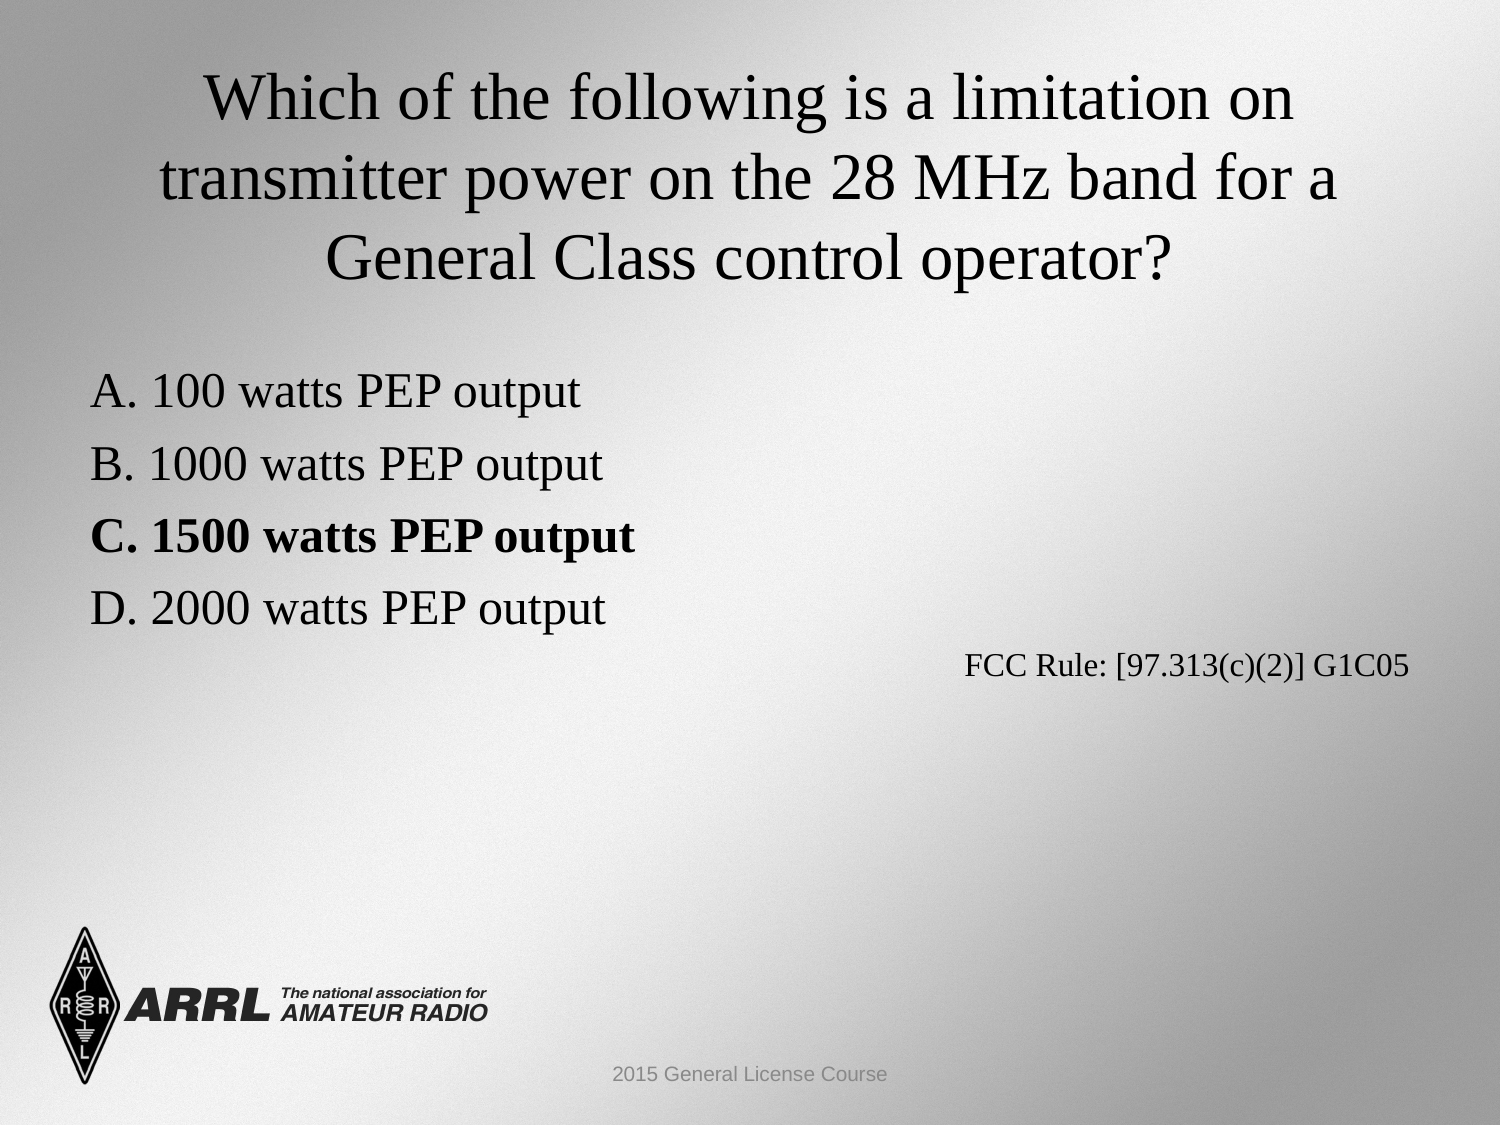

# Which of the following is a limitation on transmitter power on the 28 MHz band for a General Class control operator?
A. 100 watts PEP output
B. 1000 watts PEP output
C. 1500 watts PEP output
D. 2000 watts PEP output
FCC Rule: [97.313(c)(2)] G1C05
2015 General License Course